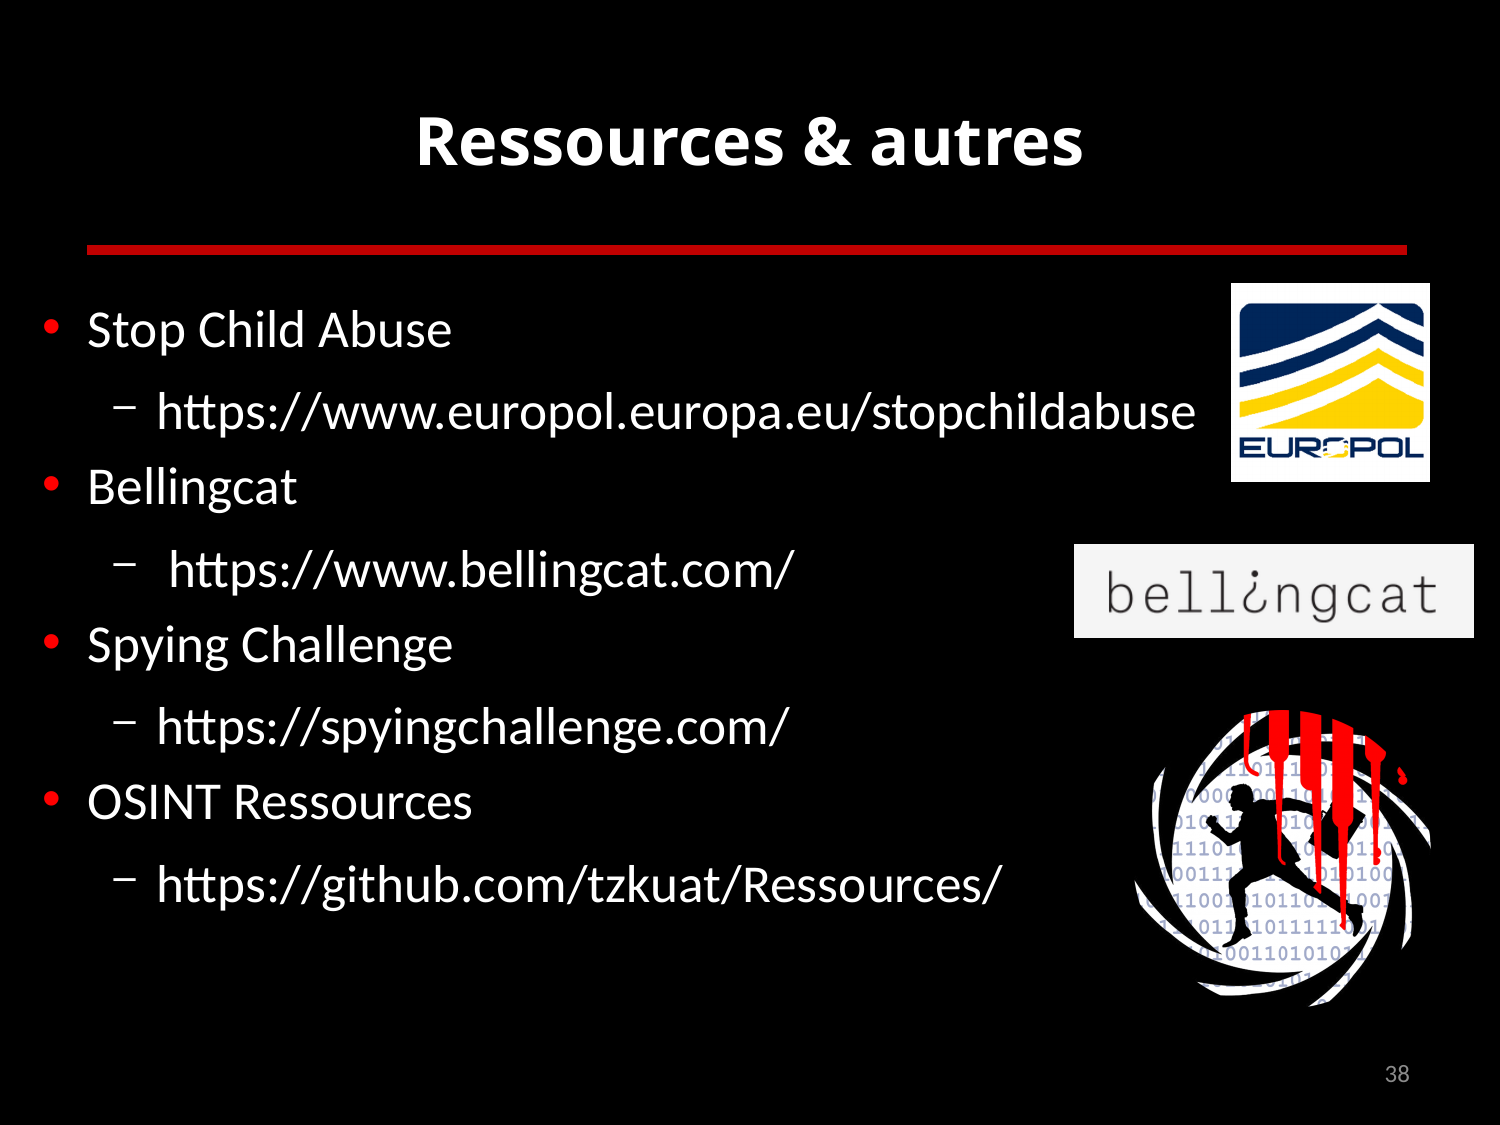

# Ressources & autres
Stop Child Abuse
https://www.europol.europa.eu/stopchildabuse
Bellingcat
 https://www.bellingcat.com/
Spying Challenge
https://spyingchallenge.com/
OSINT Ressources
https://github.com/tzkuat/Ressources/